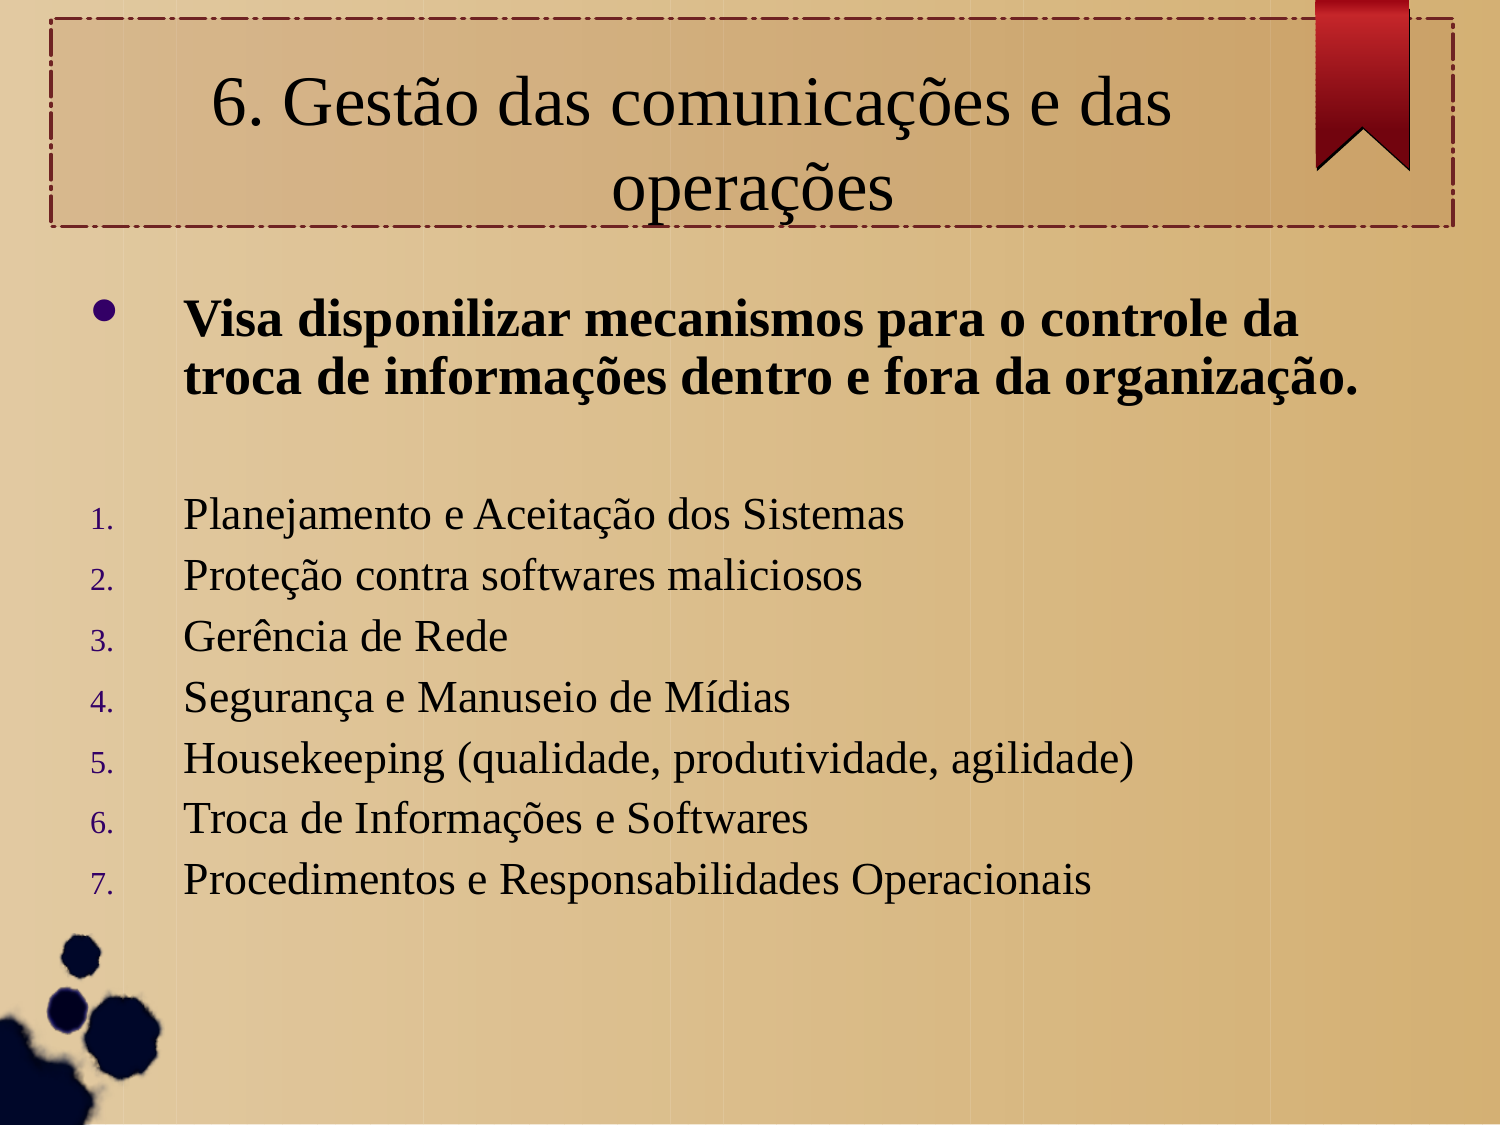

# 6. Gestão das comunicações e das operações
Visa disponilizar mecanismos para o controle da troca de informações dentro e fora da organização.
Planejamento e Aceitação dos Sistemas
Proteção contra softwares maliciosos
Gerência de Rede
Segurança e Manuseio de Mídias
Housekeeping (qualidade, produtividade, agilidade)
Troca de Informações e Softwares
Procedimentos e Responsabilidades Operacionais